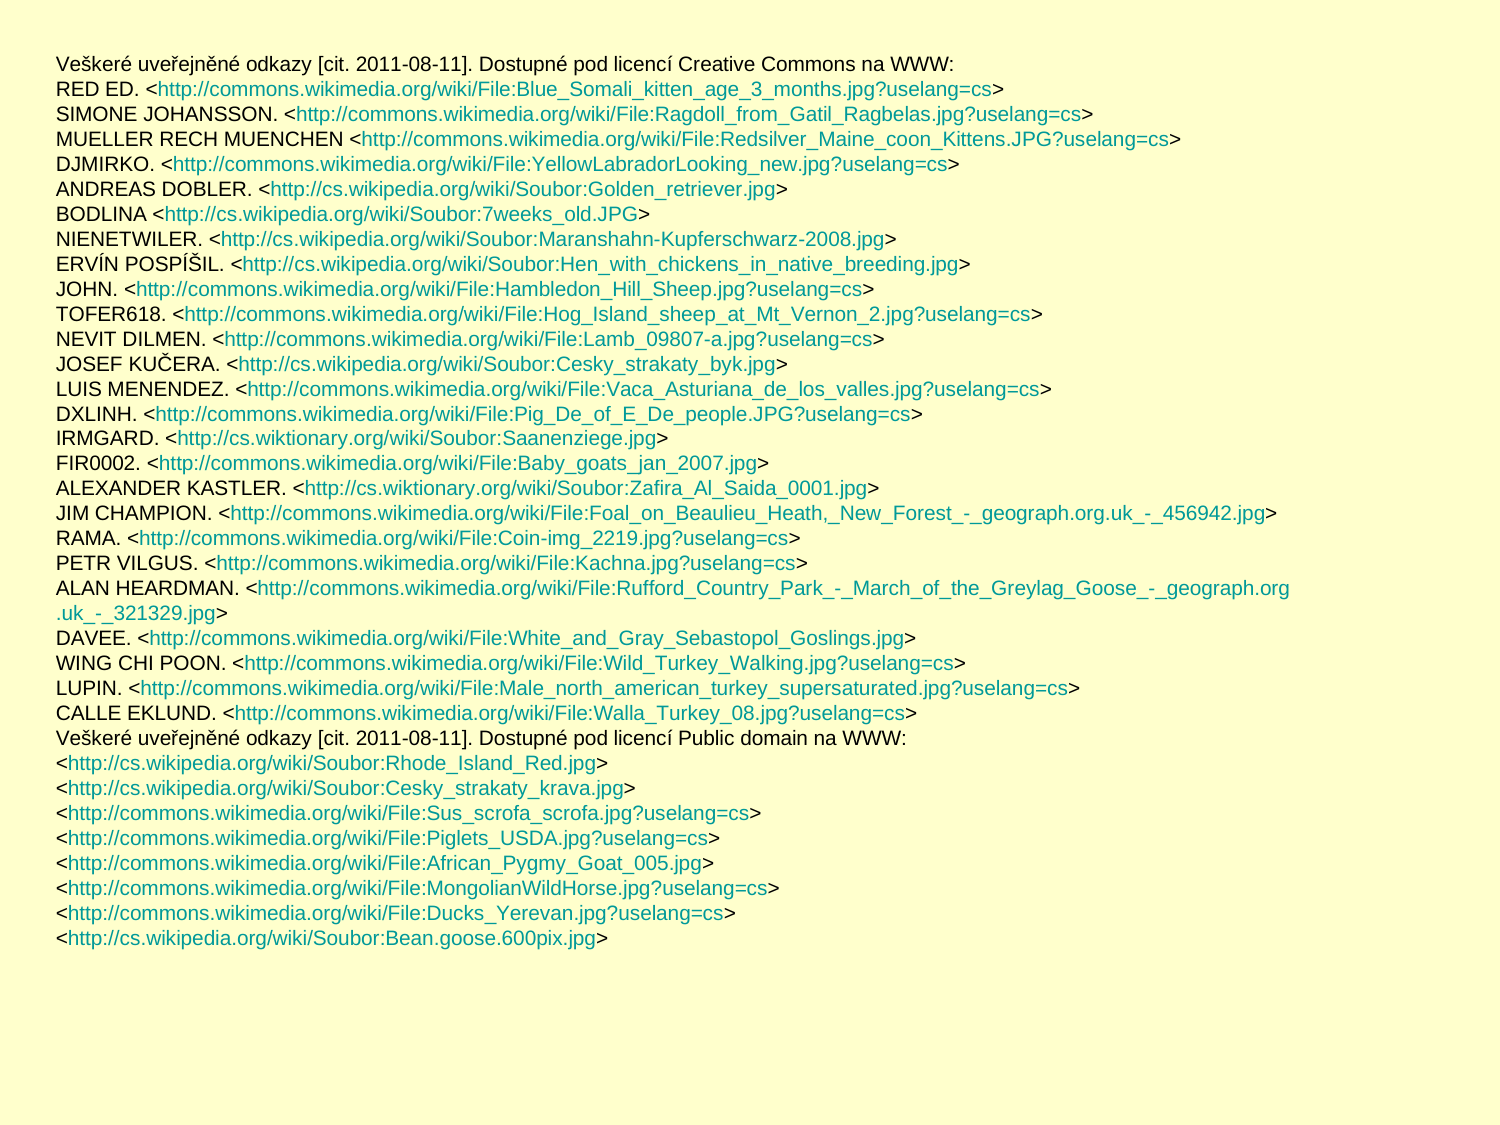

Veškeré uveřejněné odkazy [cit. 2011-08-11]. Dostupné pod licencí Creative Commons na WWW:
RED ED. <http://commons.wikimedia.org/wiki/File:Blue_Somali_kitten_age_3_months.jpg?uselang=cs>
SIMONE JOHANSSON. <http://commons.wikimedia.org/wiki/File:Ragdoll_from_Gatil_Ragbelas.jpg?uselang=cs>
MUELLER RECH MUENCHEN <http://commons.wikimedia.org/wiki/File:Redsilver_Maine_coon_Kittens.JPG?uselang=cs>
DJMIRKO. <http://commons.wikimedia.org/wiki/File:YellowLabradorLooking_new.jpg?uselang=cs>
ANDREAS DOBLER. <http://cs.wikipedia.org/wiki/Soubor:Golden_retriever.jpg>
BODLINA <http://cs.wikipedia.org/wiki/Soubor:7weeks_old.JPG>
NIENETWILER. <http://cs.wikipedia.org/wiki/Soubor:Maranshahn-Kupferschwarz-2008.jpg>
ERVÍN POSPÍŠIL. <http://cs.wikipedia.org/wiki/Soubor:Hen_with_chickens_in_native_breeding.jpg>
JOHN. <http://commons.wikimedia.org/wiki/File:Hambledon_Hill_Sheep.jpg?uselang=cs>
TOFER618. <http://commons.wikimedia.org/wiki/File:Hog_Island_sheep_at_Mt_Vernon_2.jpg?uselang=cs>
NEVIT DILMEN. <http://commons.wikimedia.org/wiki/File:Lamb_09807-a.jpg?uselang=cs>
JOSEF KUČERA. <http://cs.wikipedia.org/wiki/Soubor:Cesky_strakaty_byk.jpg>
LUIS MENENDEZ. <http://commons.wikimedia.org/wiki/File:Vaca_Asturiana_de_los_valles.jpg?uselang=cs>
DXLINH. <http://commons.wikimedia.org/wiki/File:Pig_De_of_E_De_people.JPG?uselang=cs>
IRMGARD. <http://cs.wiktionary.org/wiki/Soubor:Saanenziege.jpg>
FIR0002. <http://commons.wikimedia.org/wiki/File:Baby_goats_jan_2007.jpg>
ALEXANDER KASTLER. <http://cs.wiktionary.org/wiki/Soubor:Zafira_Al_Saida_0001.jpg>
JIM CHAMPION. <http://commons.wikimedia.org/wiki/File:Foal_on_Beaulieu_Heath,_New_Forest_-_geograph.org.uk_-_456942.jpg>
RAMA. <http://commons.wikimedia.org/wiki/File:Coin-img_2219.jpg?uselang=cs>
PETR VILGUS. <http://commons.wikimedia.org/wiki/File:Kachna.jpg?uselang=cs>
ALAN HEARDMAN. <http://commons.wikimedia.org/wiki/File:Rufford_Country_Park_-_March_of_the_Greylag_Goose_-_geograph.org.uk_-_321329.jpg>
DAVEE. <http://commons.wikimedia.org/wiki/File:White_and_Gray_Sebastopol_Goslings.jpg>
WING CHI POON. <http://commons.wikimedia.org/wiki/File:Wild_Turkey_Walking.jpg?uselang=cs>
LUPIN. <http://commons.wikimedia.org/wiki/File:Male_north_american_turkey_supersaturated.jpg?uselang=cs>
CALLE EKLUND. <http://commons.wikimedia.org/wiki/File:Walla_Turkey_08.jpg?uselang=cs>
Veškeré uveřejněné odkazy [cit. 2011-08-11]. Dostupné pod licencí Public domain na WWW:
<http://cs.wikipedia.org/wiki/Soubor:Rhode_Island_Red.jpg>
<http://cs.wikipedia.org/wiki/Soubor:Cesky_strakaty_krava.jpg>
<http://commons.wikimedia.org/wiki/File:Sus_scrofa_scrofa.jpg?uselang=cs>
<http://commons.wikimedia.org/wiki/File:Piglets_USDA.jpg?uselang=cs>
<http://commons.wikimedia.org/wiki/File:African_Pygmy_Goat_005.jpg>
<http://commons.wikimedia.org/wiki/File:MongolianWildHorse.jpg?uselang=cs>
<http://commons.wikimedia.org/wiki/File:Ducks_Yerevan.jpg?uselang=cs>
<http://cs.wikipedia.org/wiki/Soubor:Bean.goose.600pix.jpg>